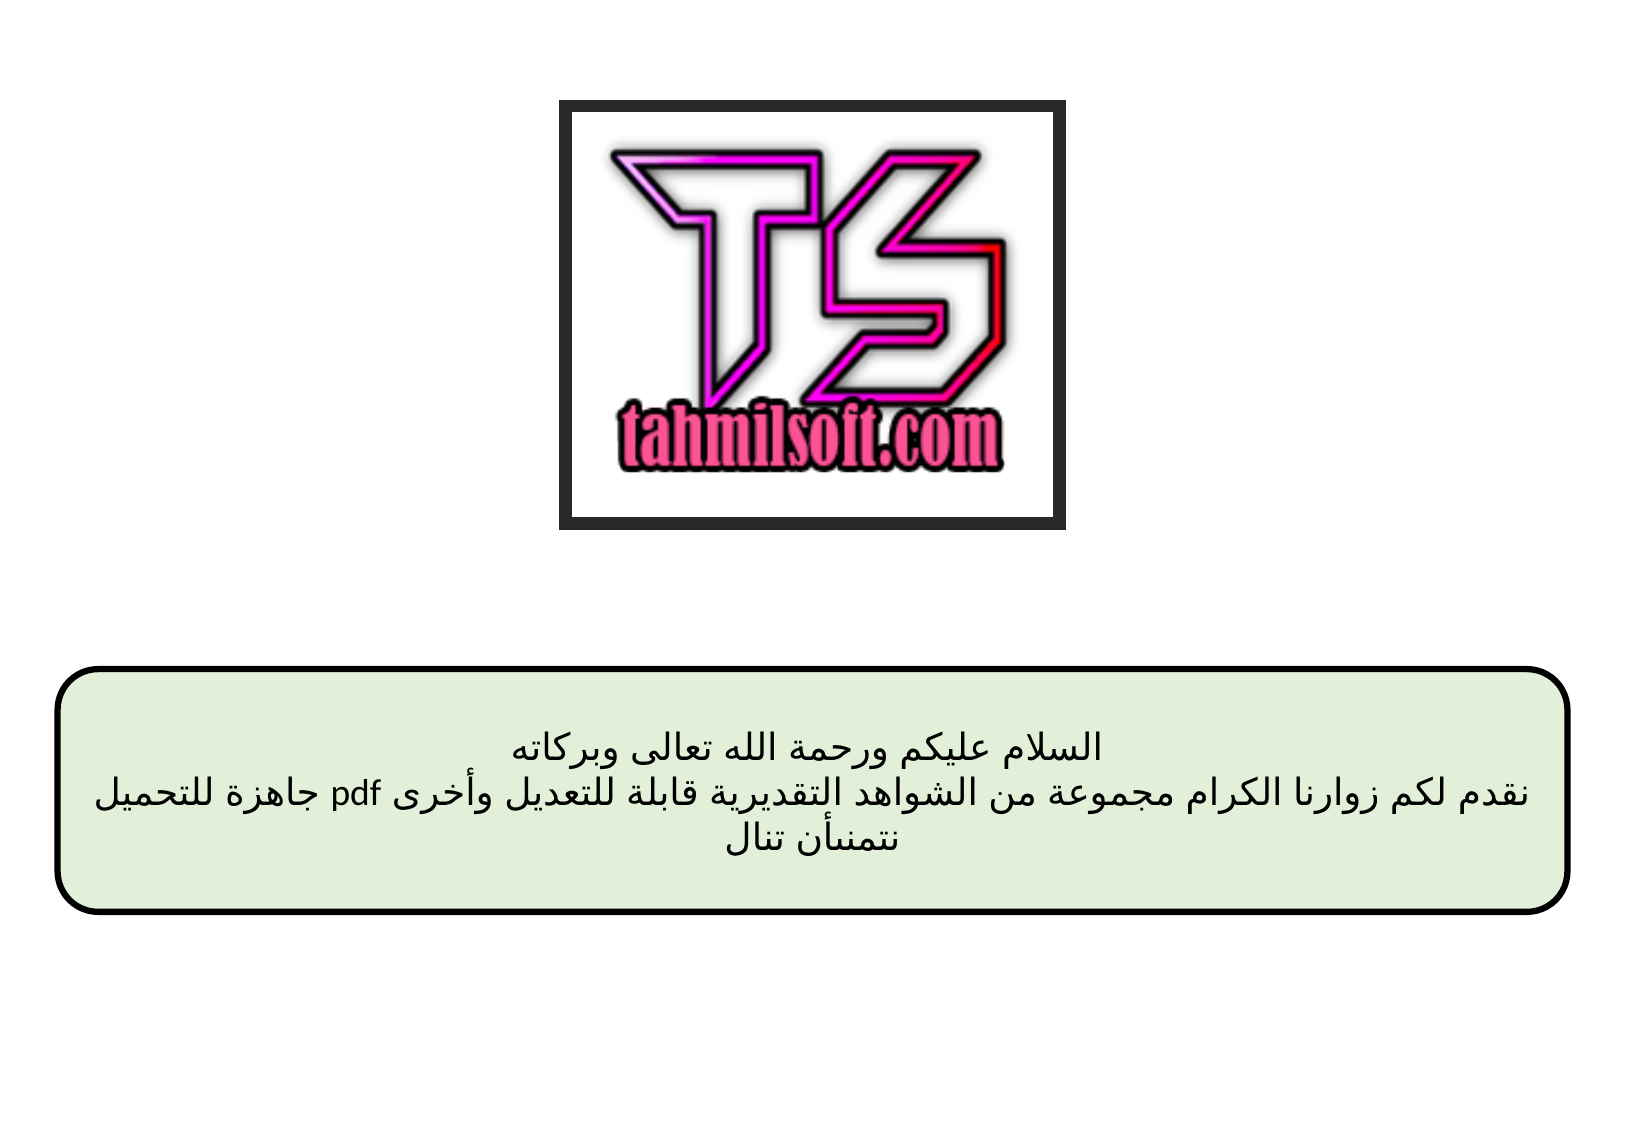

السلام عليكم ورحمة الله تعالى وبركاته
نقدم لكم زوارنا الكرام مجموعة من الشواهد التقديرية قابلة للتعديل وأخرى pdf جاهزة للتحميل نتمنىأن تنال